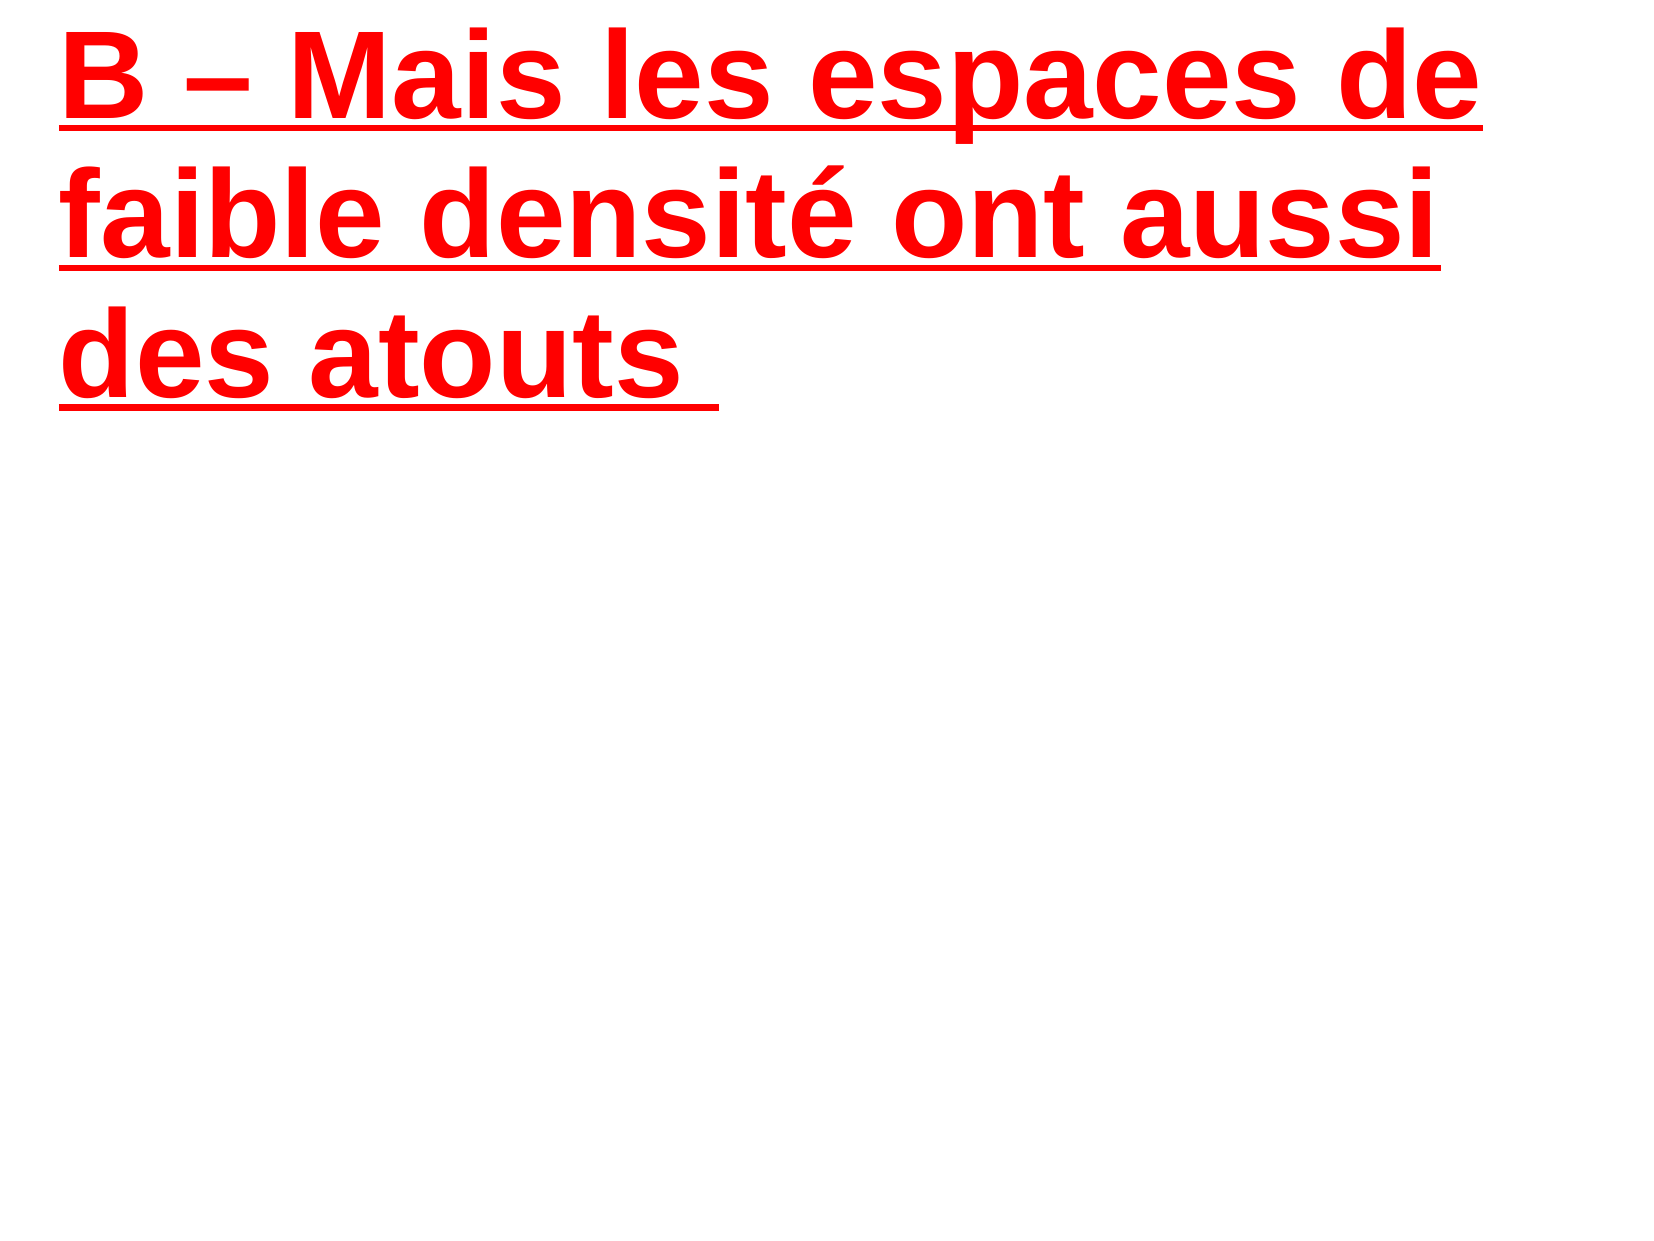

# B – Mais les espaces de faible densité ont aussi des atouts